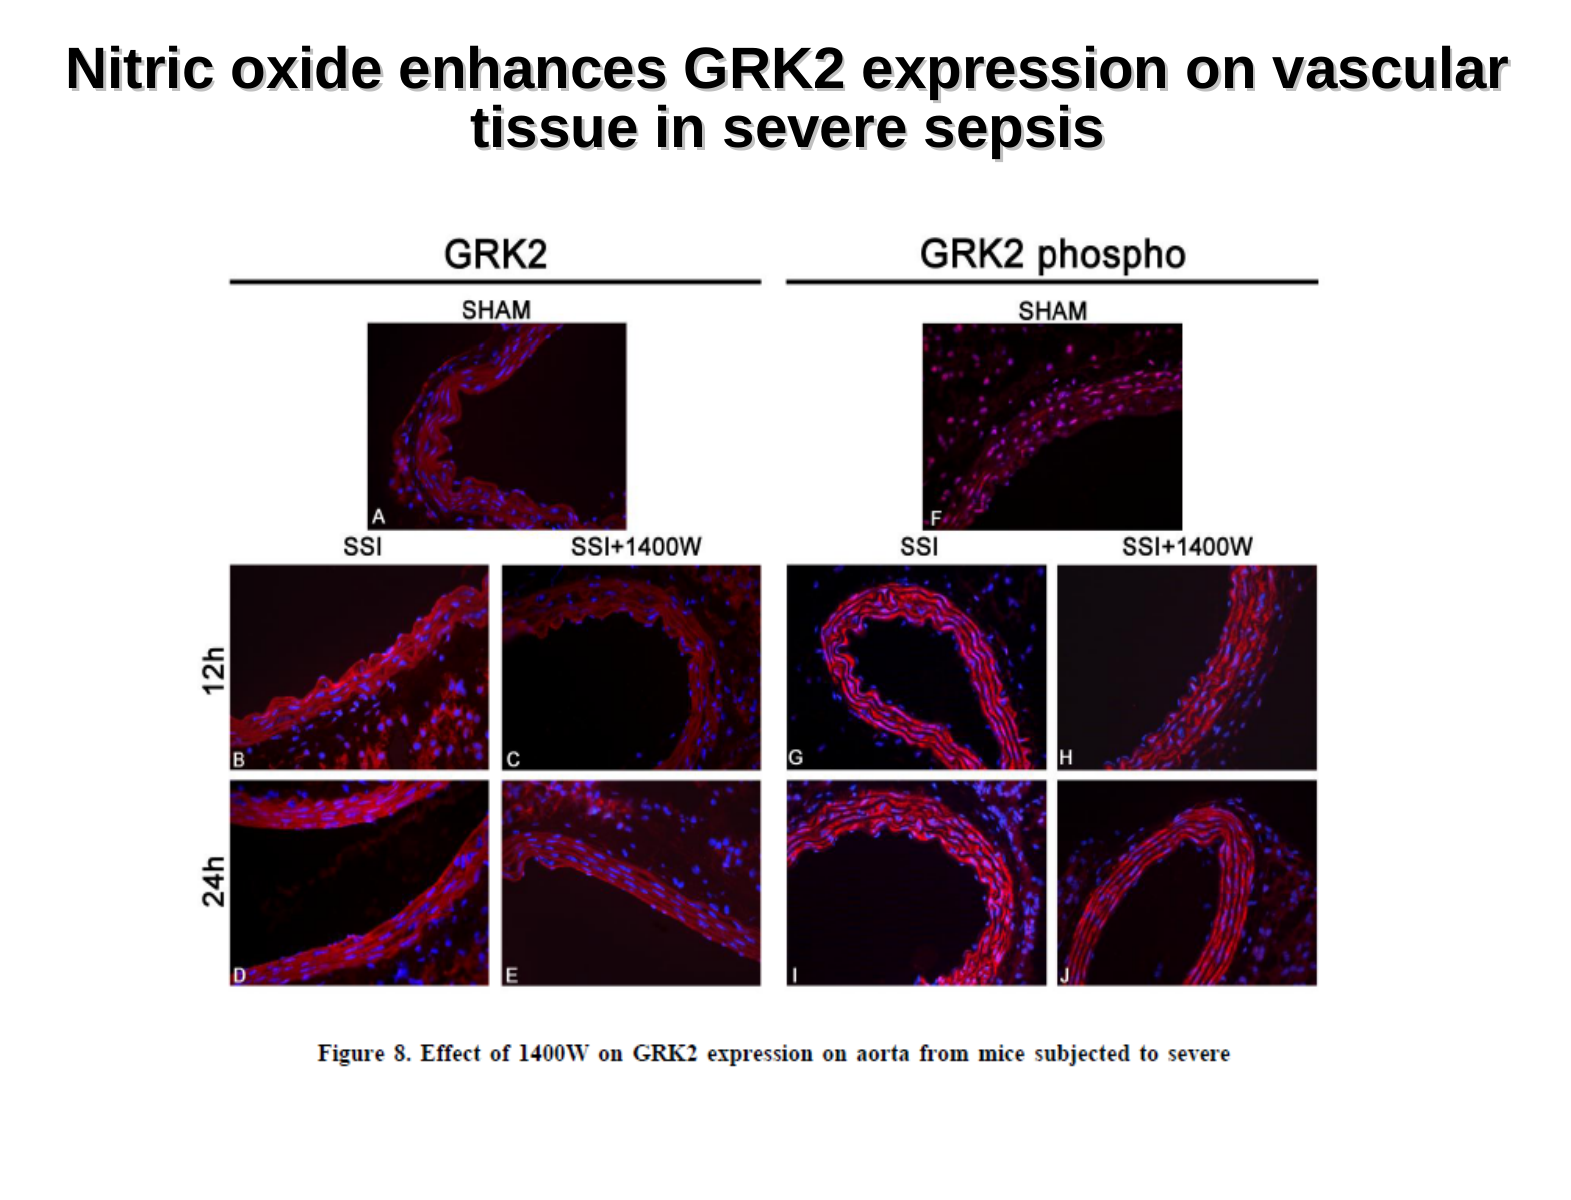

Nitric oxide enhances GRK2 expression on vascular tissue in severe sepsis